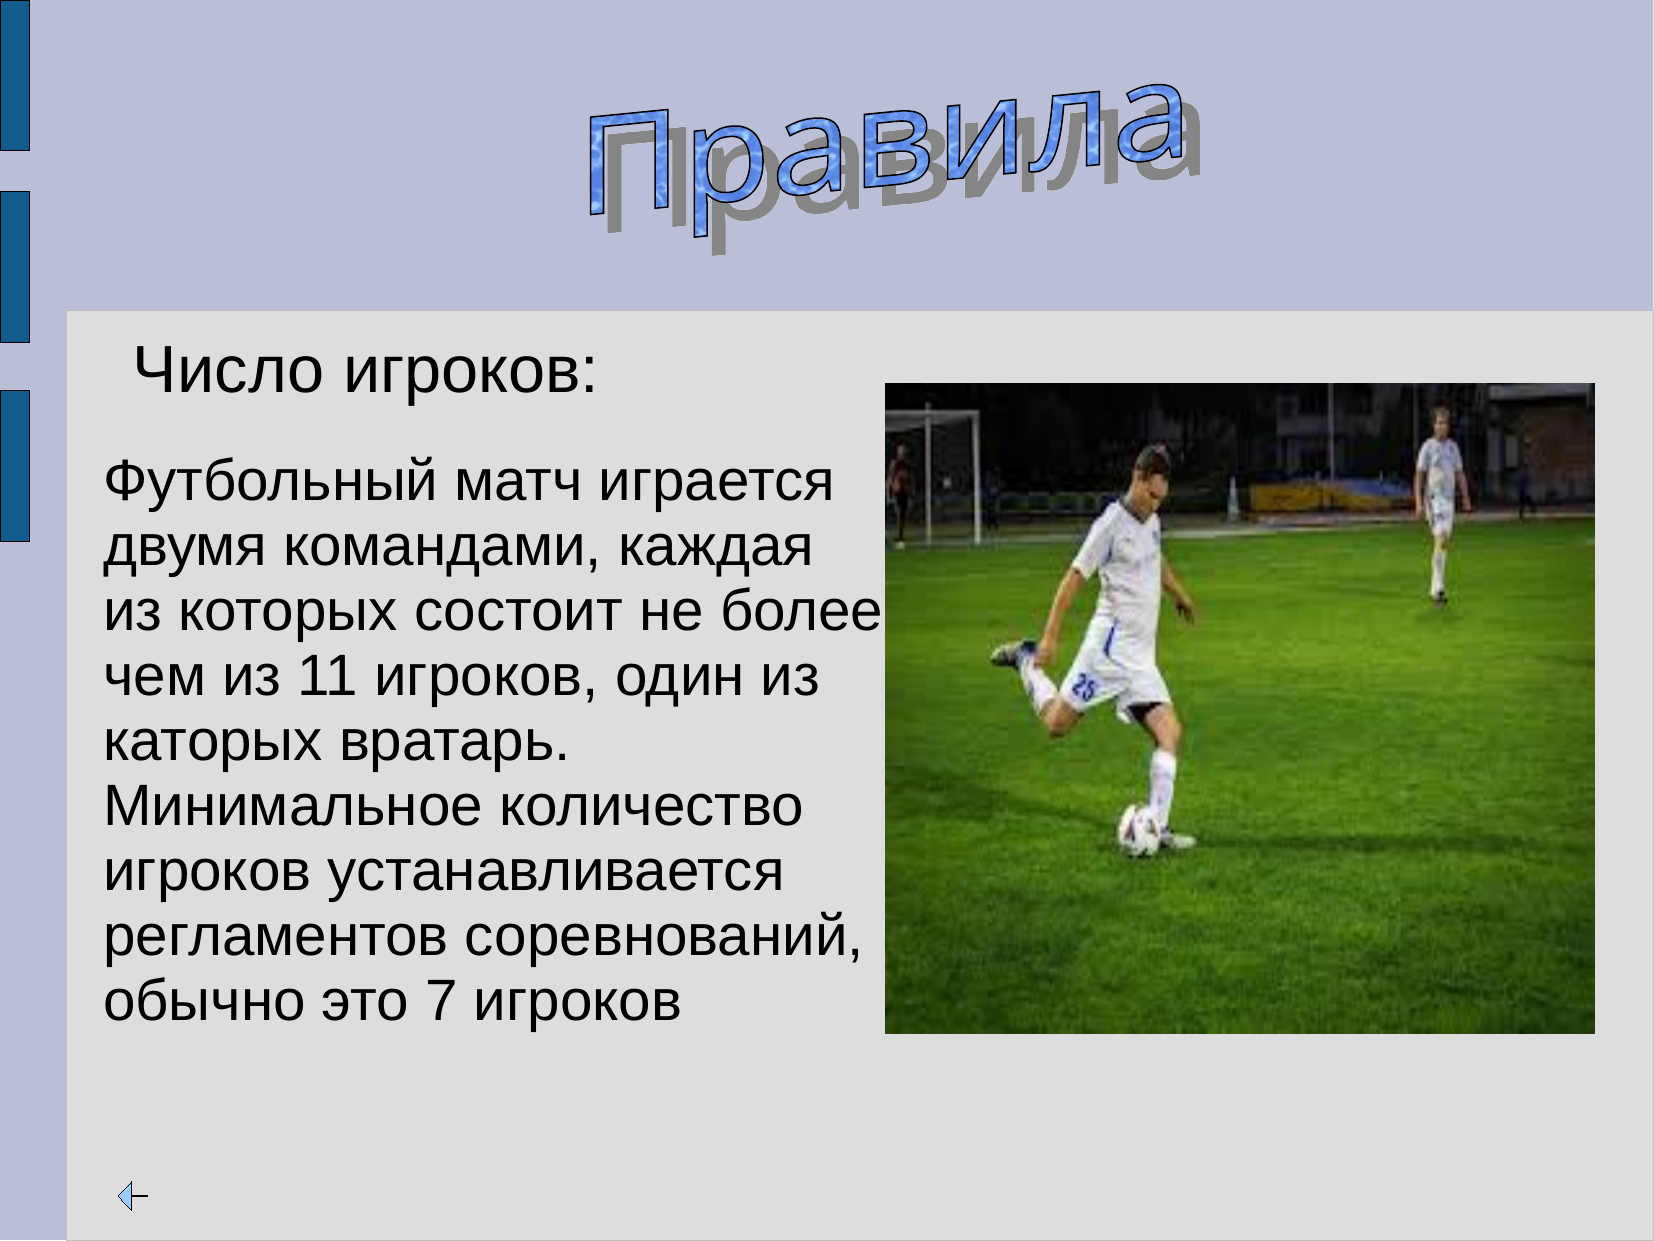

Правила
Число игроков:
Футбольный матч играется
двумя командами, каждая
из которых состоит не более
чем из 11 игроков, один из
каторых вратарь.
Минимальное количество
игроков устанавливается
регламентов соревнований,
обычно это 7 игроков